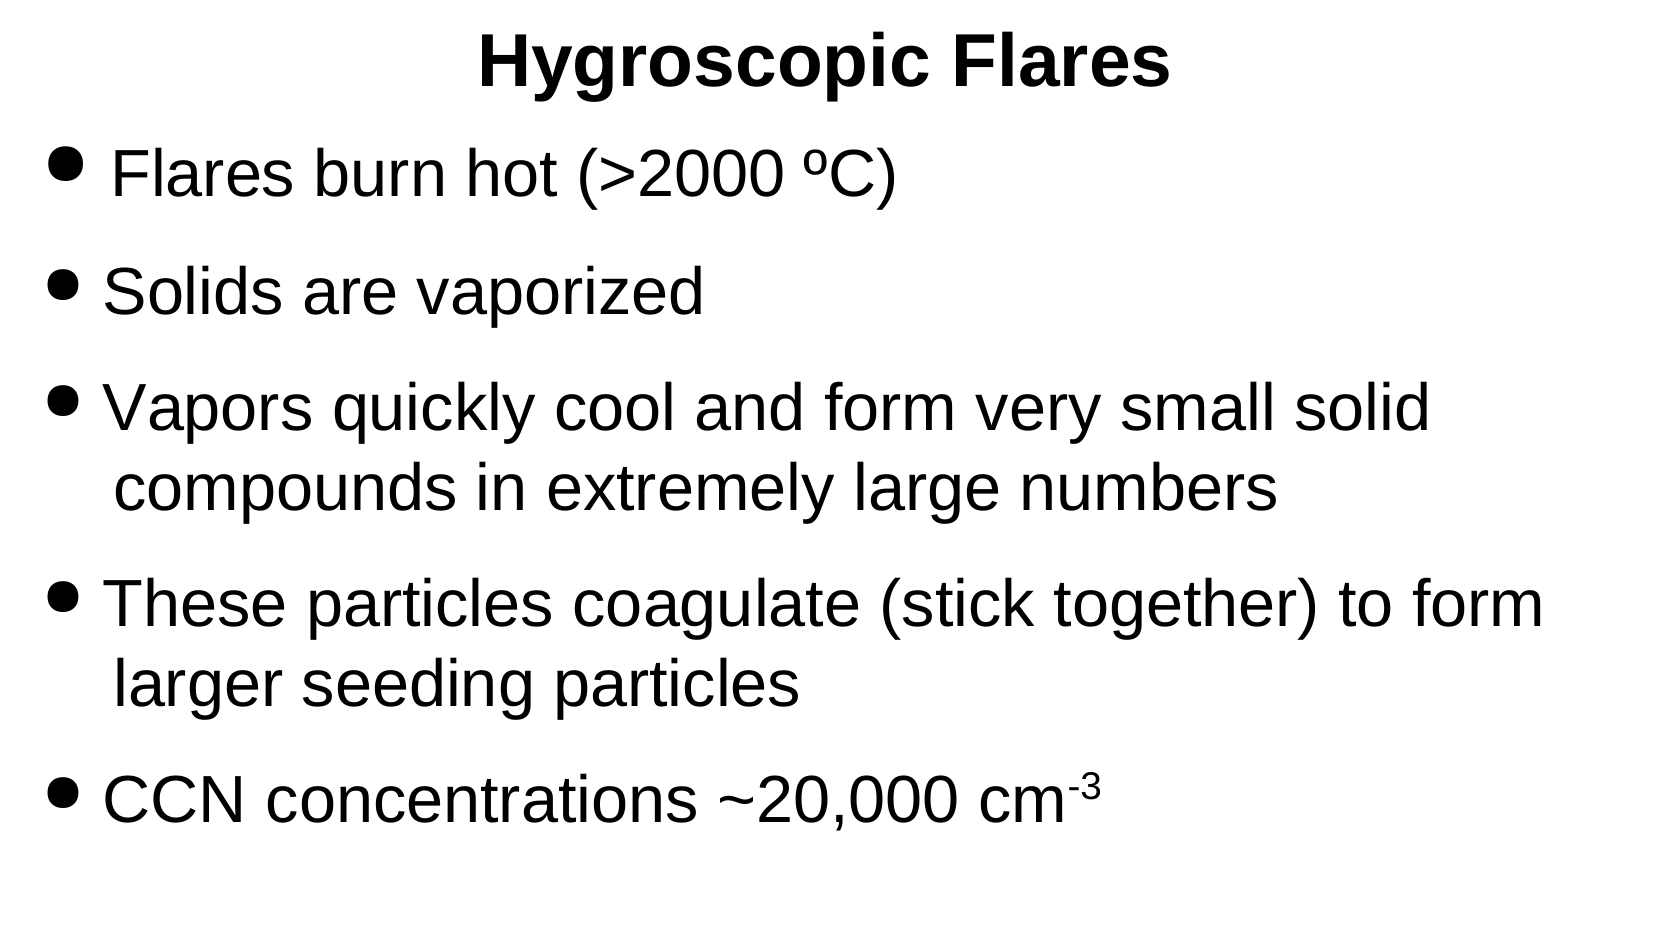

# Hygroscopic Flares
 Flares burn hot (>2000 ºC)
 Solids are vaporized
 Vapors quickly cool and form very small solid compounds in extremely large numbers
 These particles coagulate (stick together) to form larger seeding particles
 CCN concentrations ~20,000 cm-3